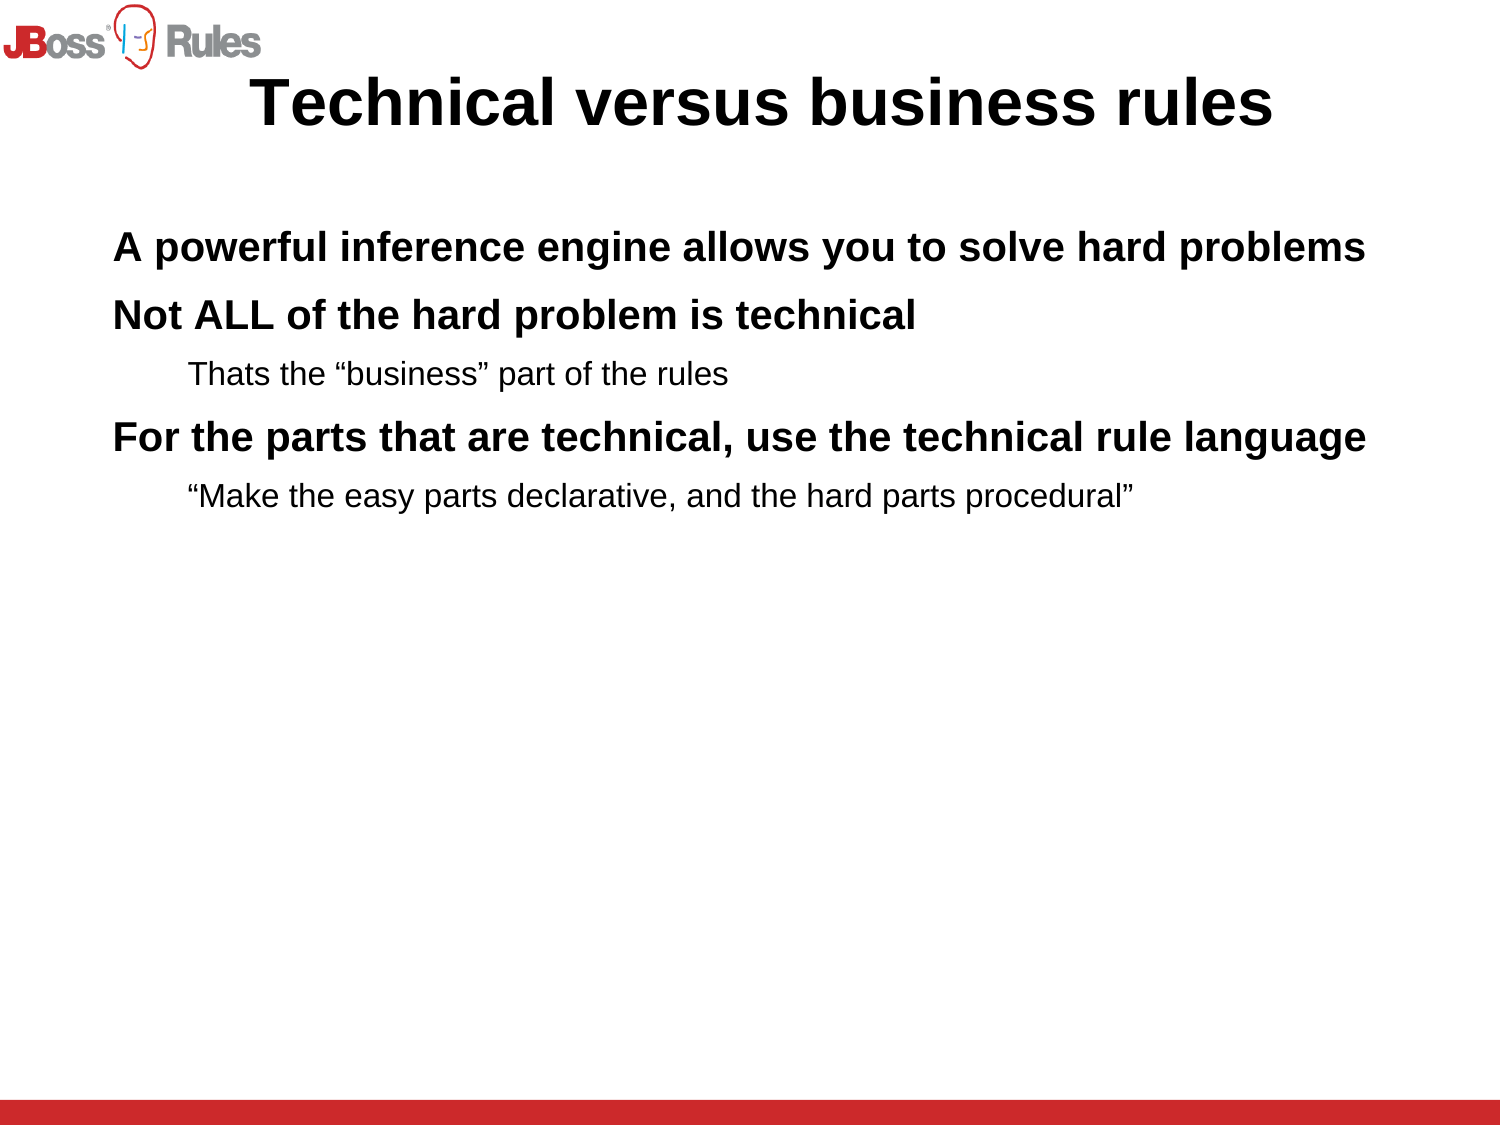

# Technical versus business rules
A powerful inference engine allows you to solve hard problems
Not ALL of the hard problem is technical
Thats the “business” part of the rules
For the parts that are technical, use the technical rule language
“Make the easy parts declarative, and the hard parts procedural”